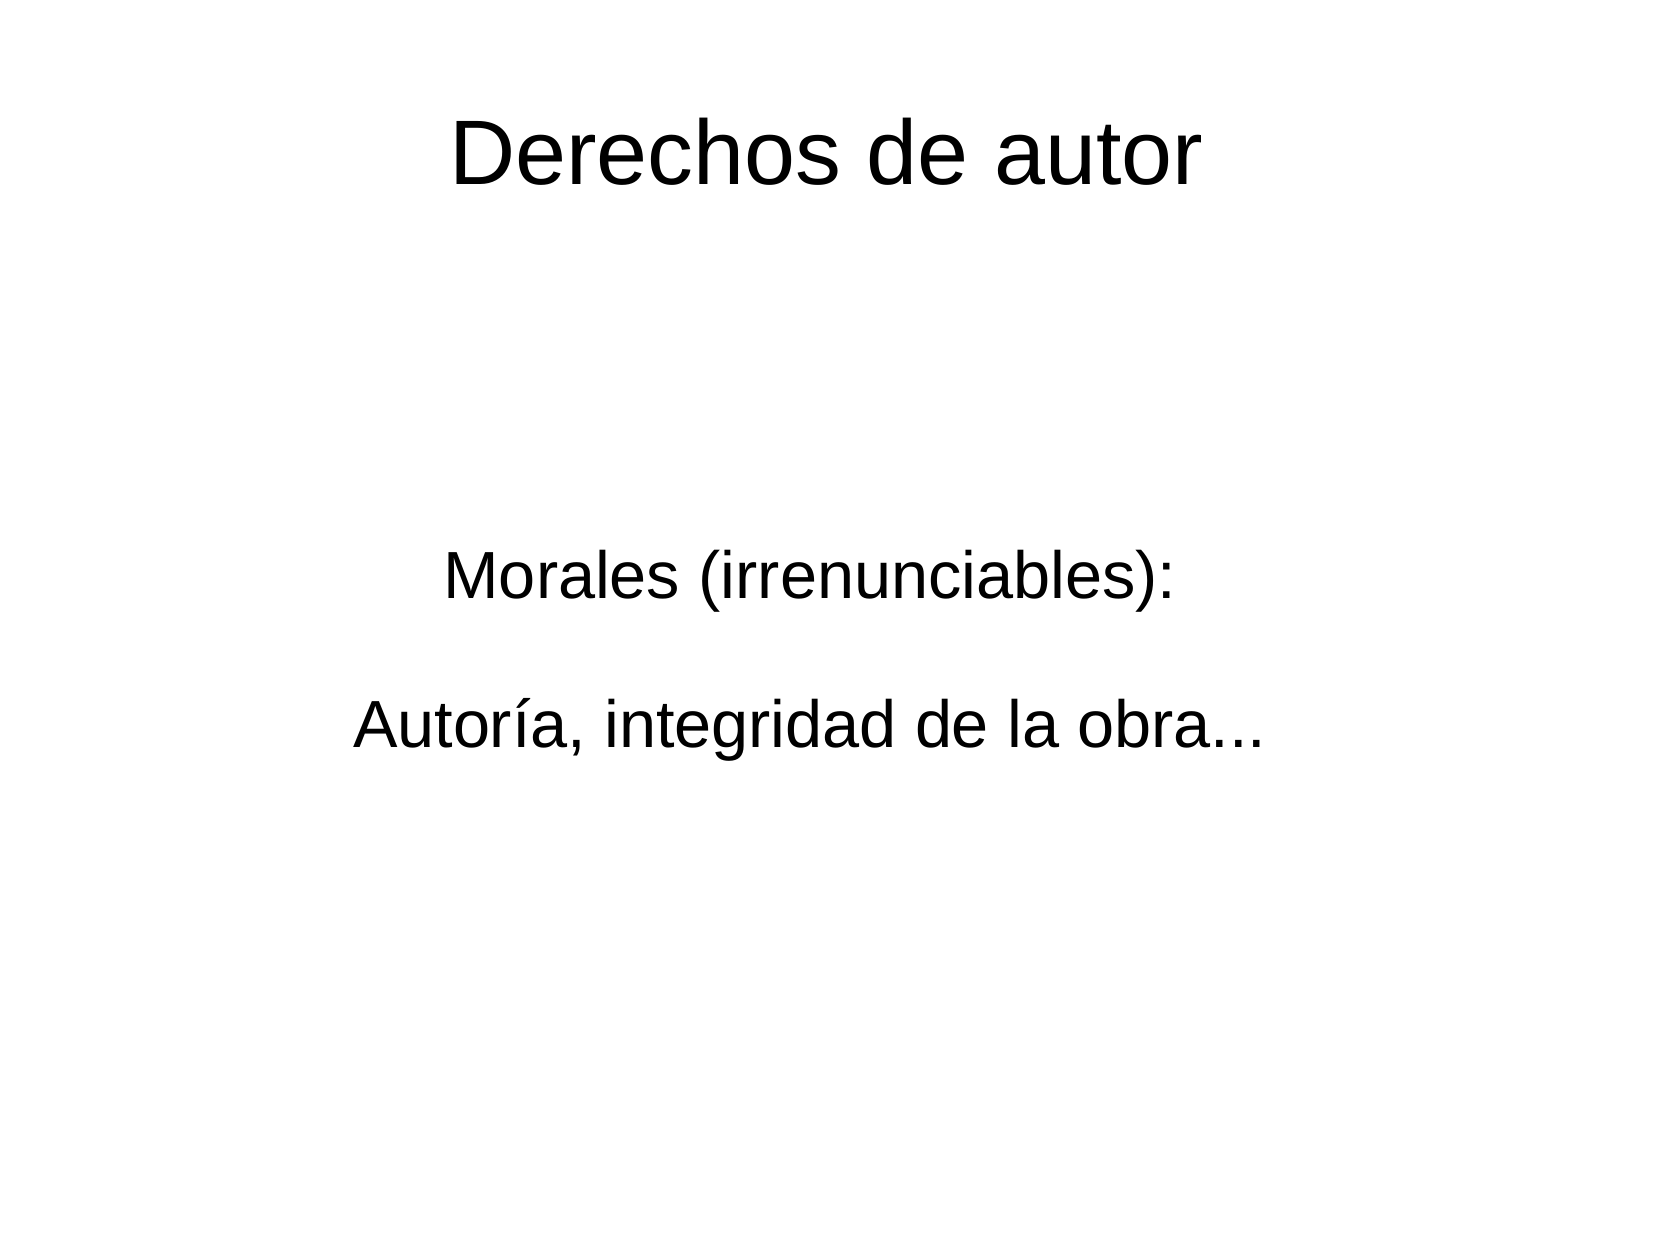

# Derechos de autor
Morales (irrenunciables):
Autoría, integridad de la obra...